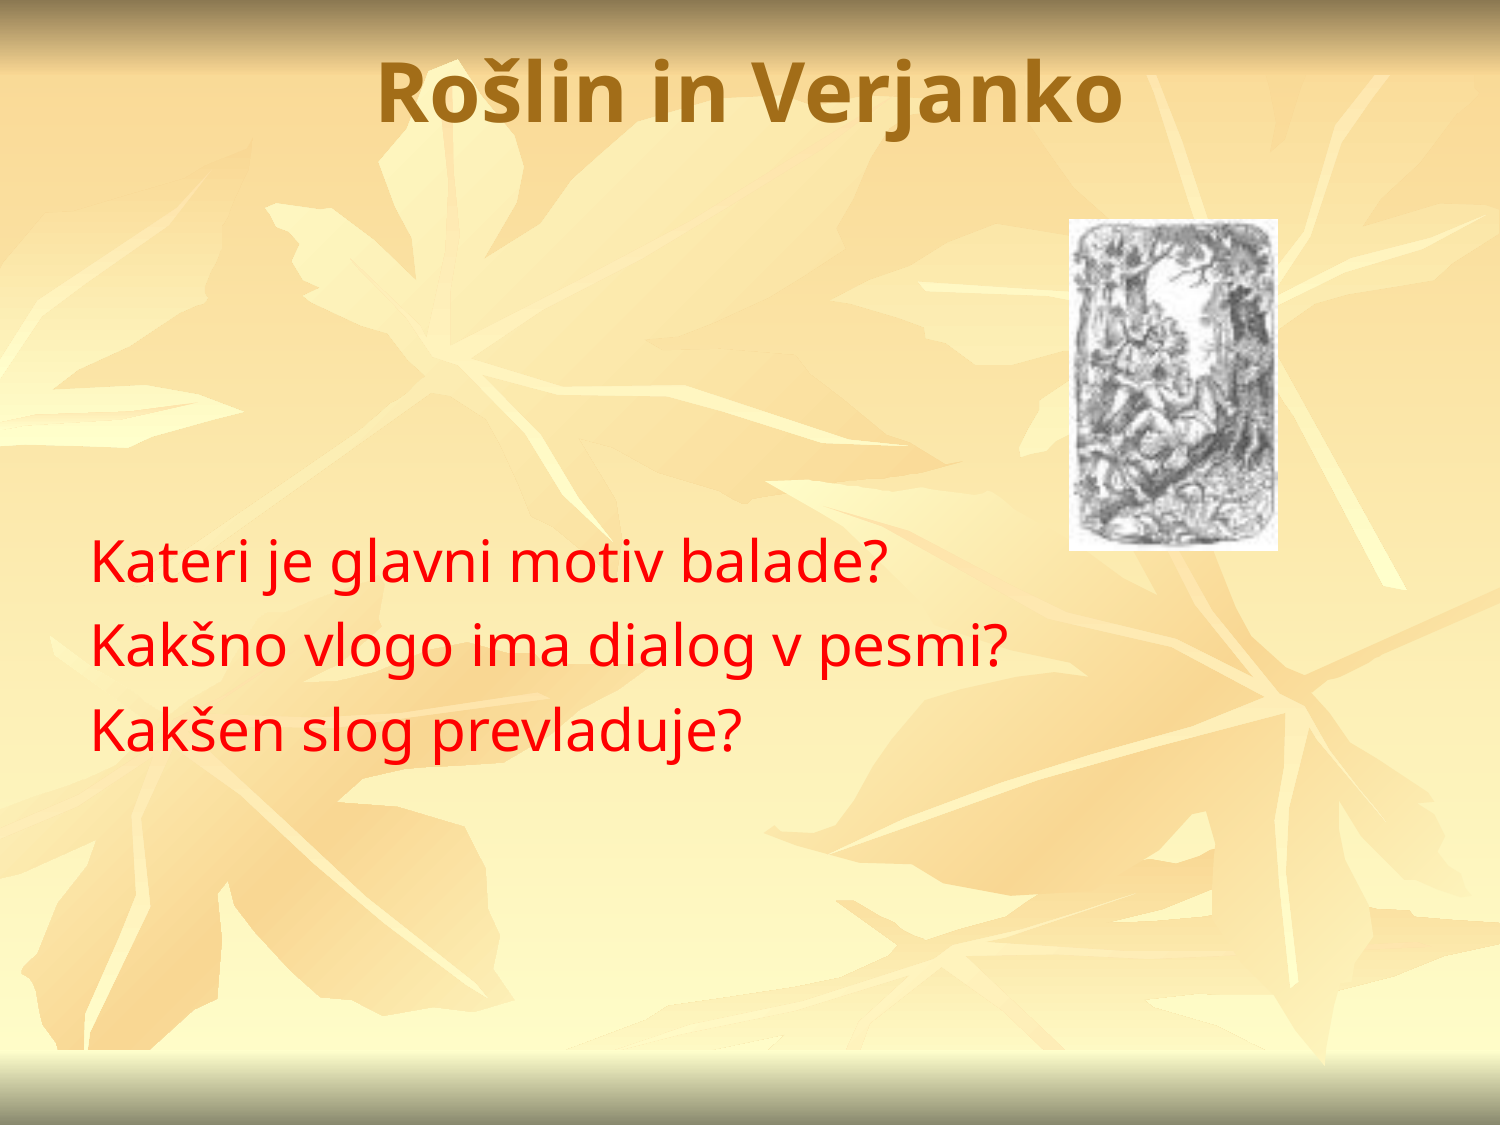

# Rošlin in Verjanko
Kateri je glavni motiv balade?
Kakšno vlogo ima dialog v pesmi?
Kakšen slog prevladuje?